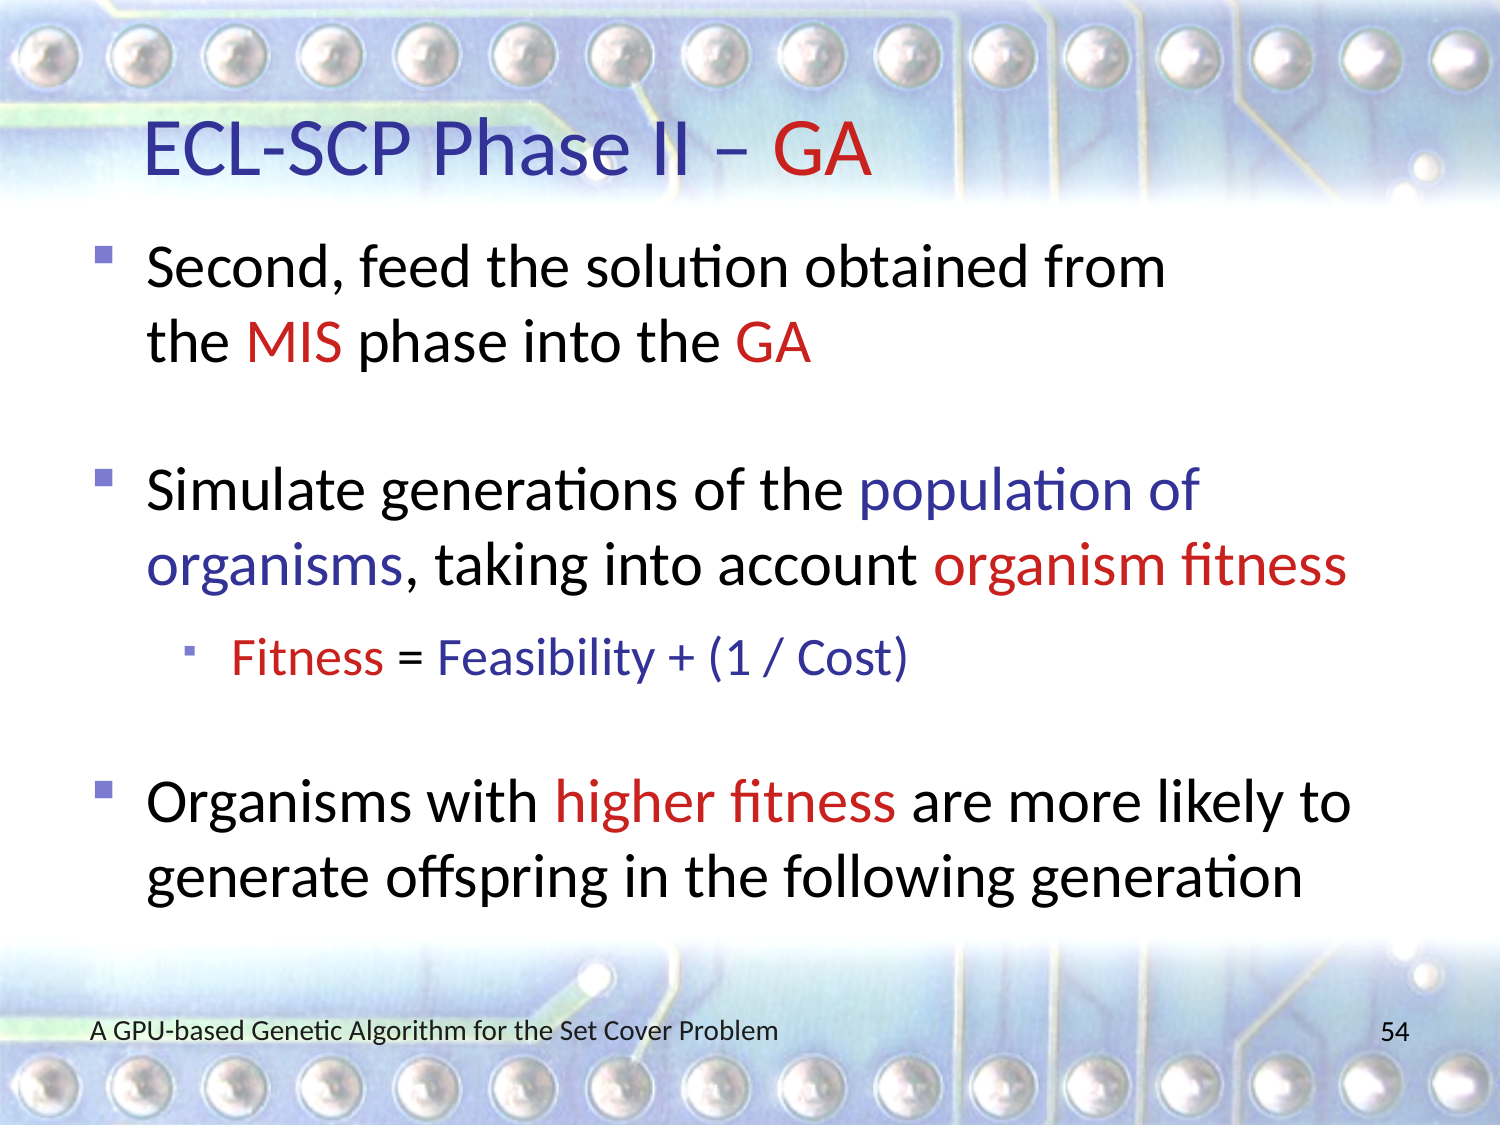

# ECL-SCP Phase II – GA
Second, feed the solution obtained from
the MIS phase into the GA
Simulate generations of the population of organisms, taking into account organism fitness
Fitness = Feasibility + (1 / Cost)
Organisms with higher fitness are more likely to generate offspring in the following generation
A GPU-based Genetic Algorithm for the Set Cover Problem
54